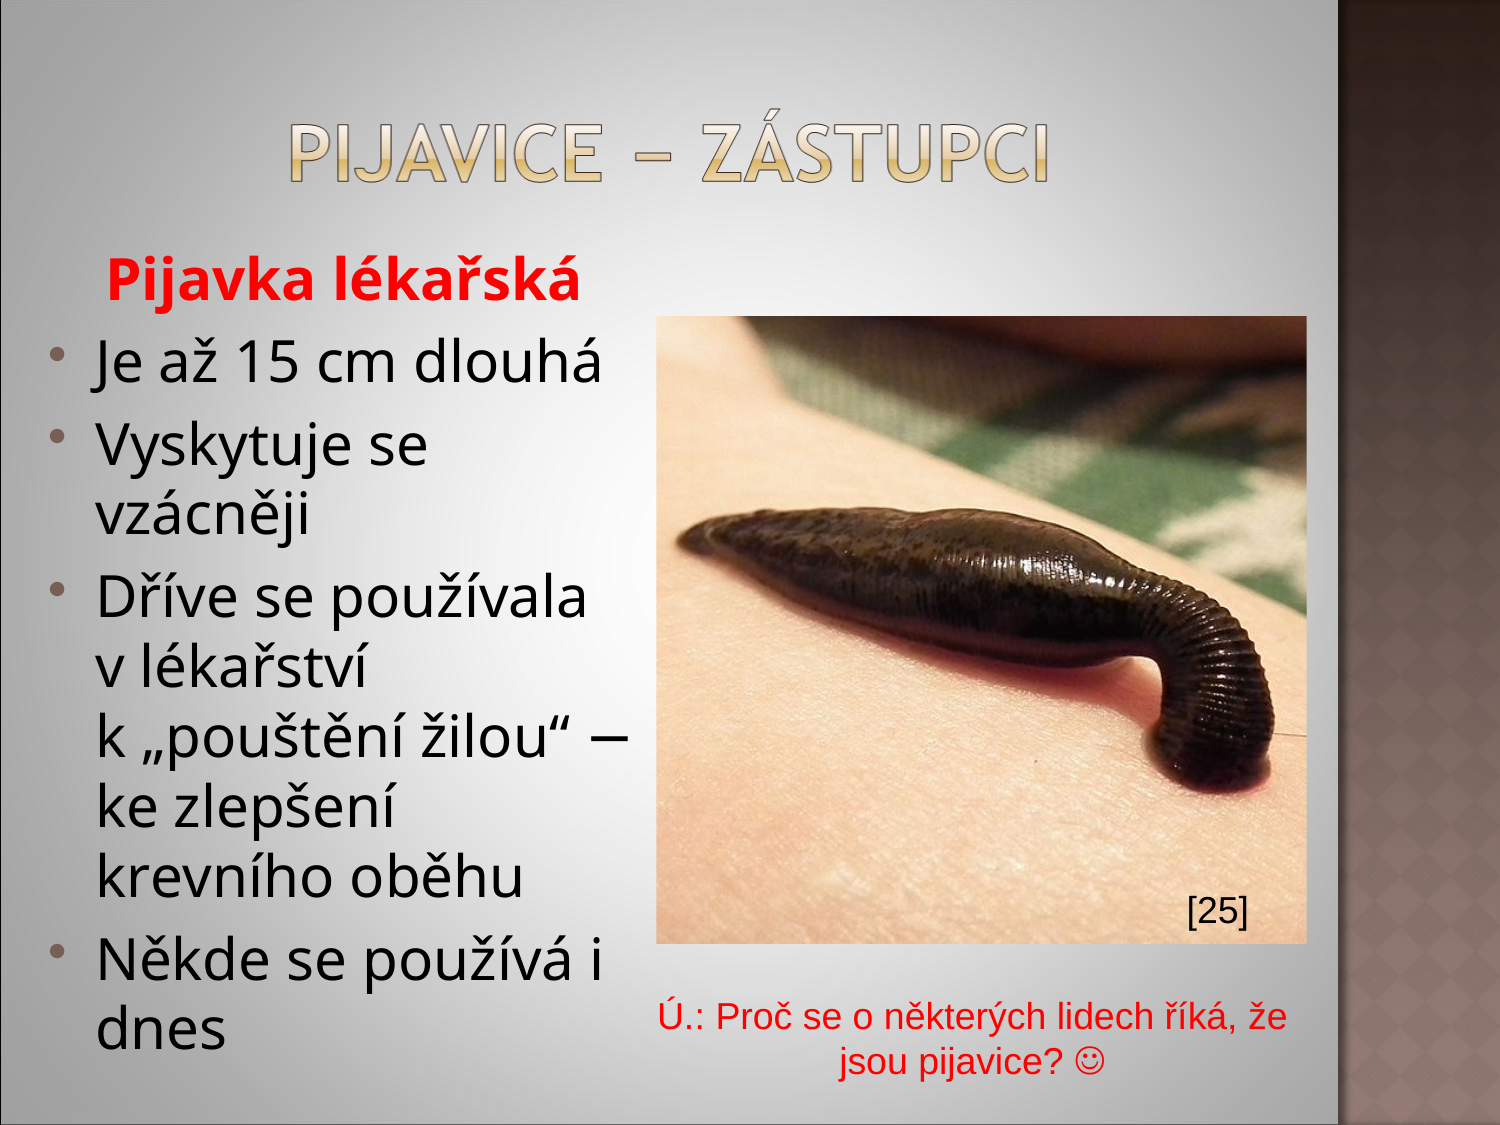

# Pijavka lékařská
Je až 15 cm dlouhá
Vyskytuje se vzácněji
Dříve se používala v lékařství
k „pouštění žilou“ − ke zlepšení krevního oběhu
Někde se používá i dnes
[25]
Ú.: Proč se o některých lidech říká, že
jsou pijavice? 